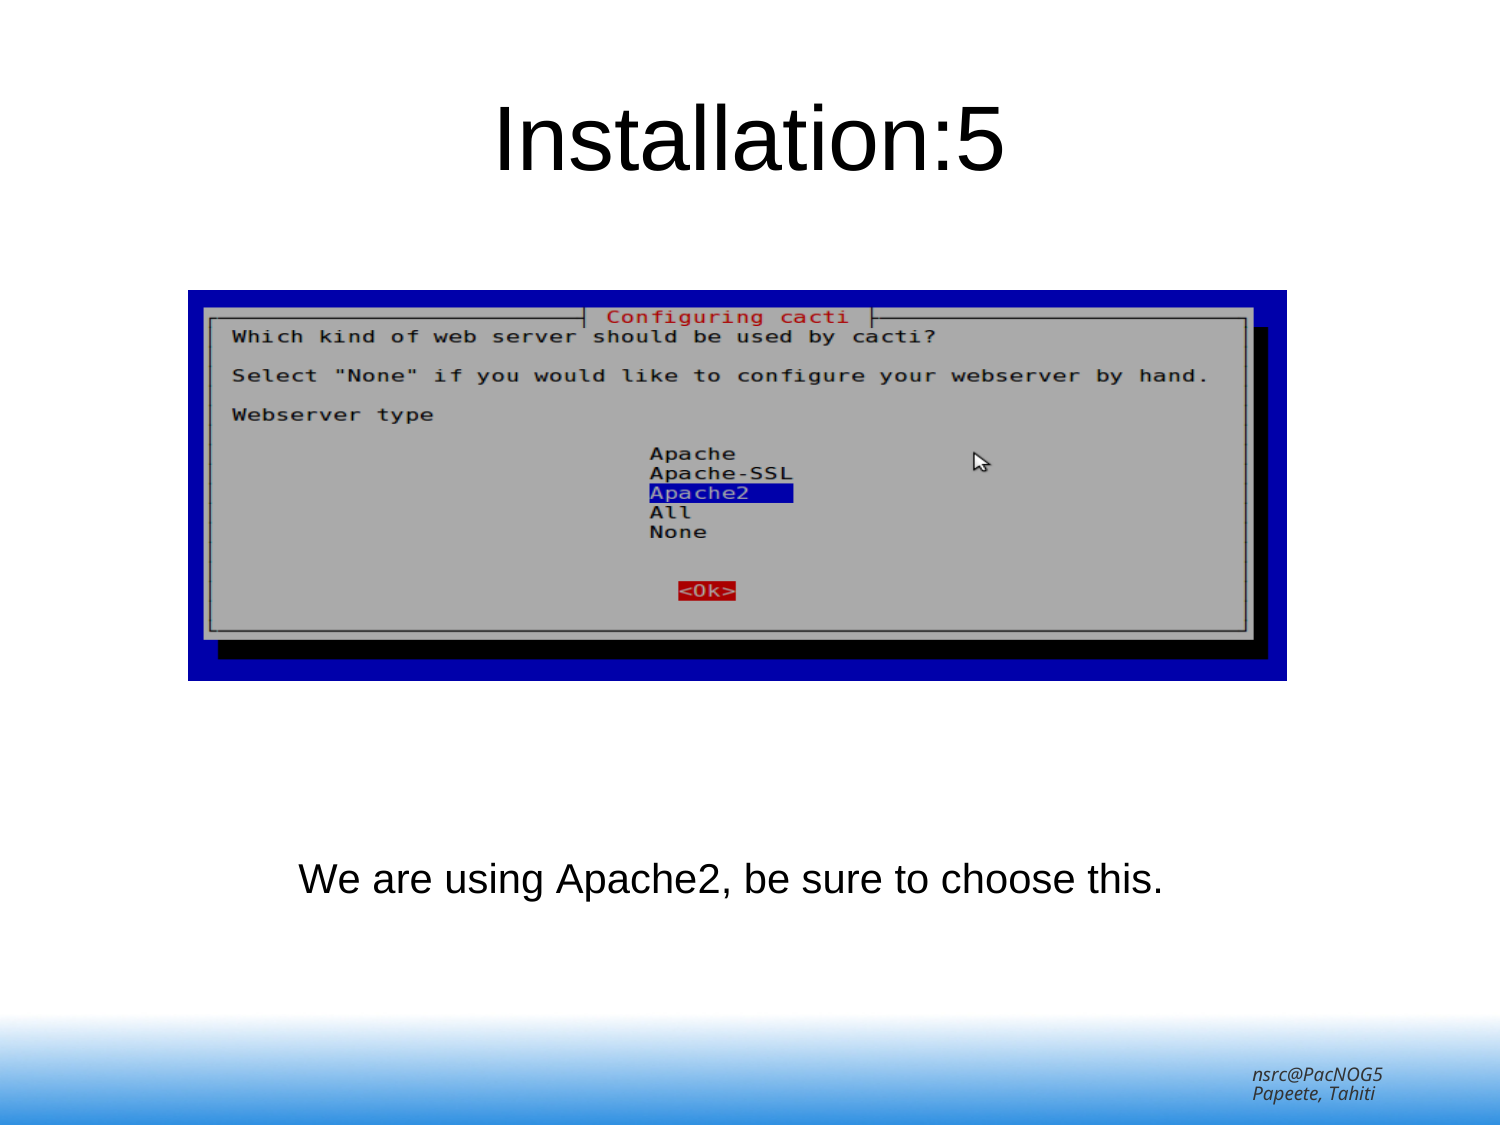

# Installation:5
We are using Apache2, be sure to choose this.